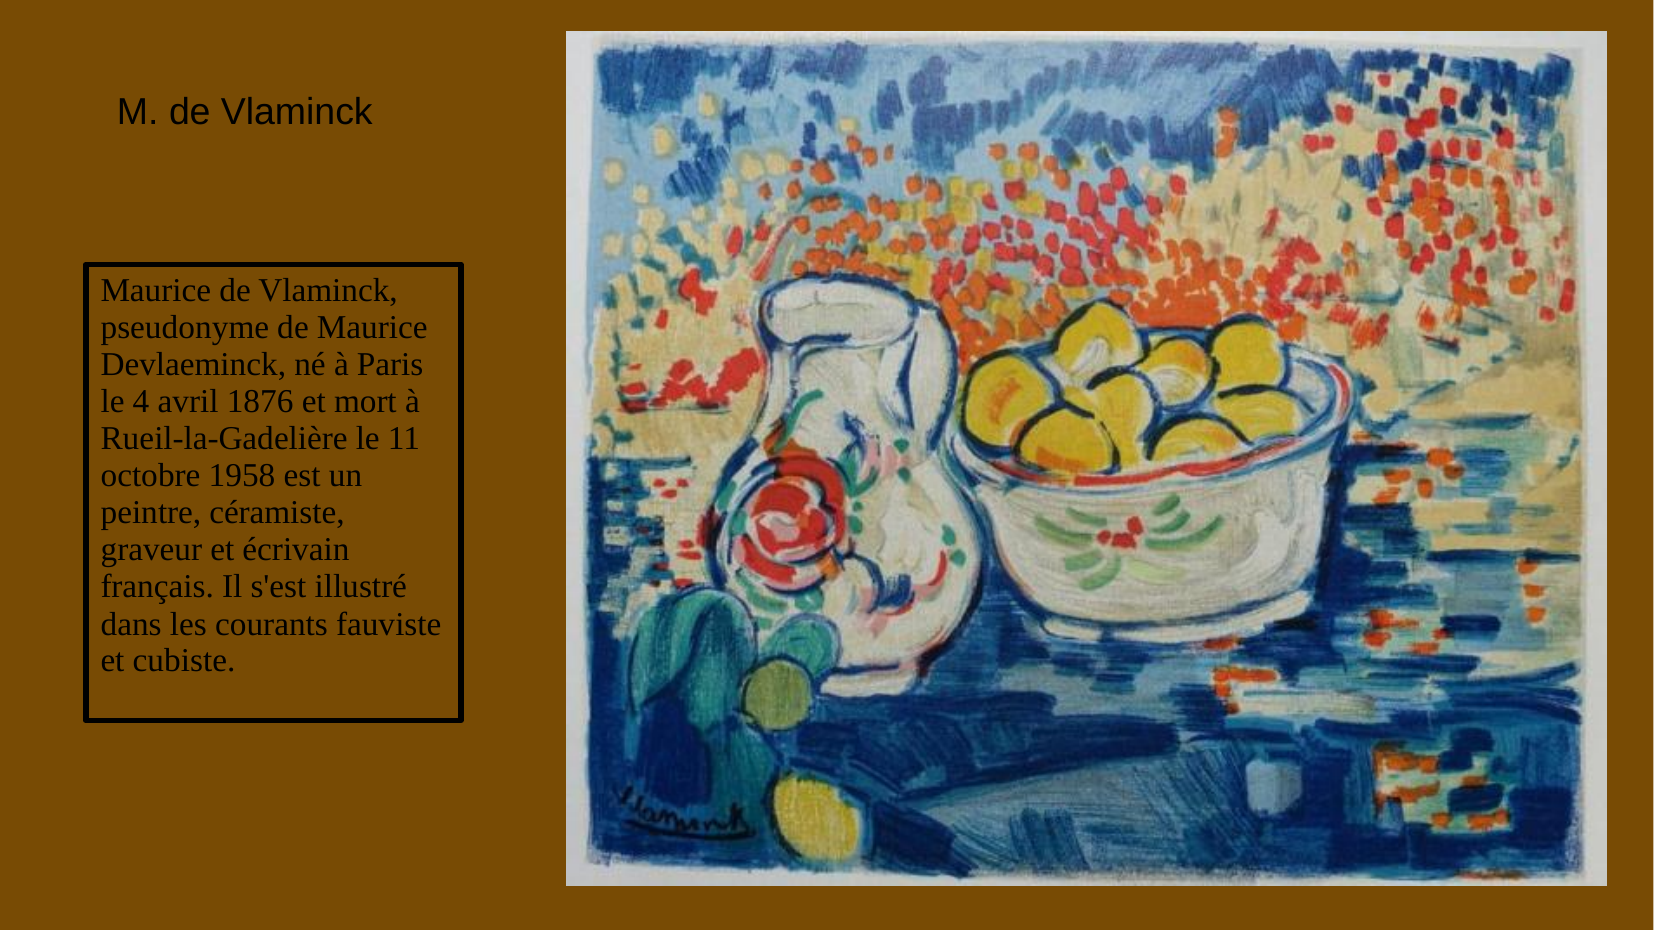

# M. de Vlaminck
Maurice de Vlaminck, pseudonyme de Maurice Devlaeminck, né à Paris le 4 avril 1876 et mort à Rueil-la-Gadelière le 11 octobre 1958 est un peintre, céramiste, graveur et écrivain français. Il s'est illustré dans les courants fauviste et cubiste.